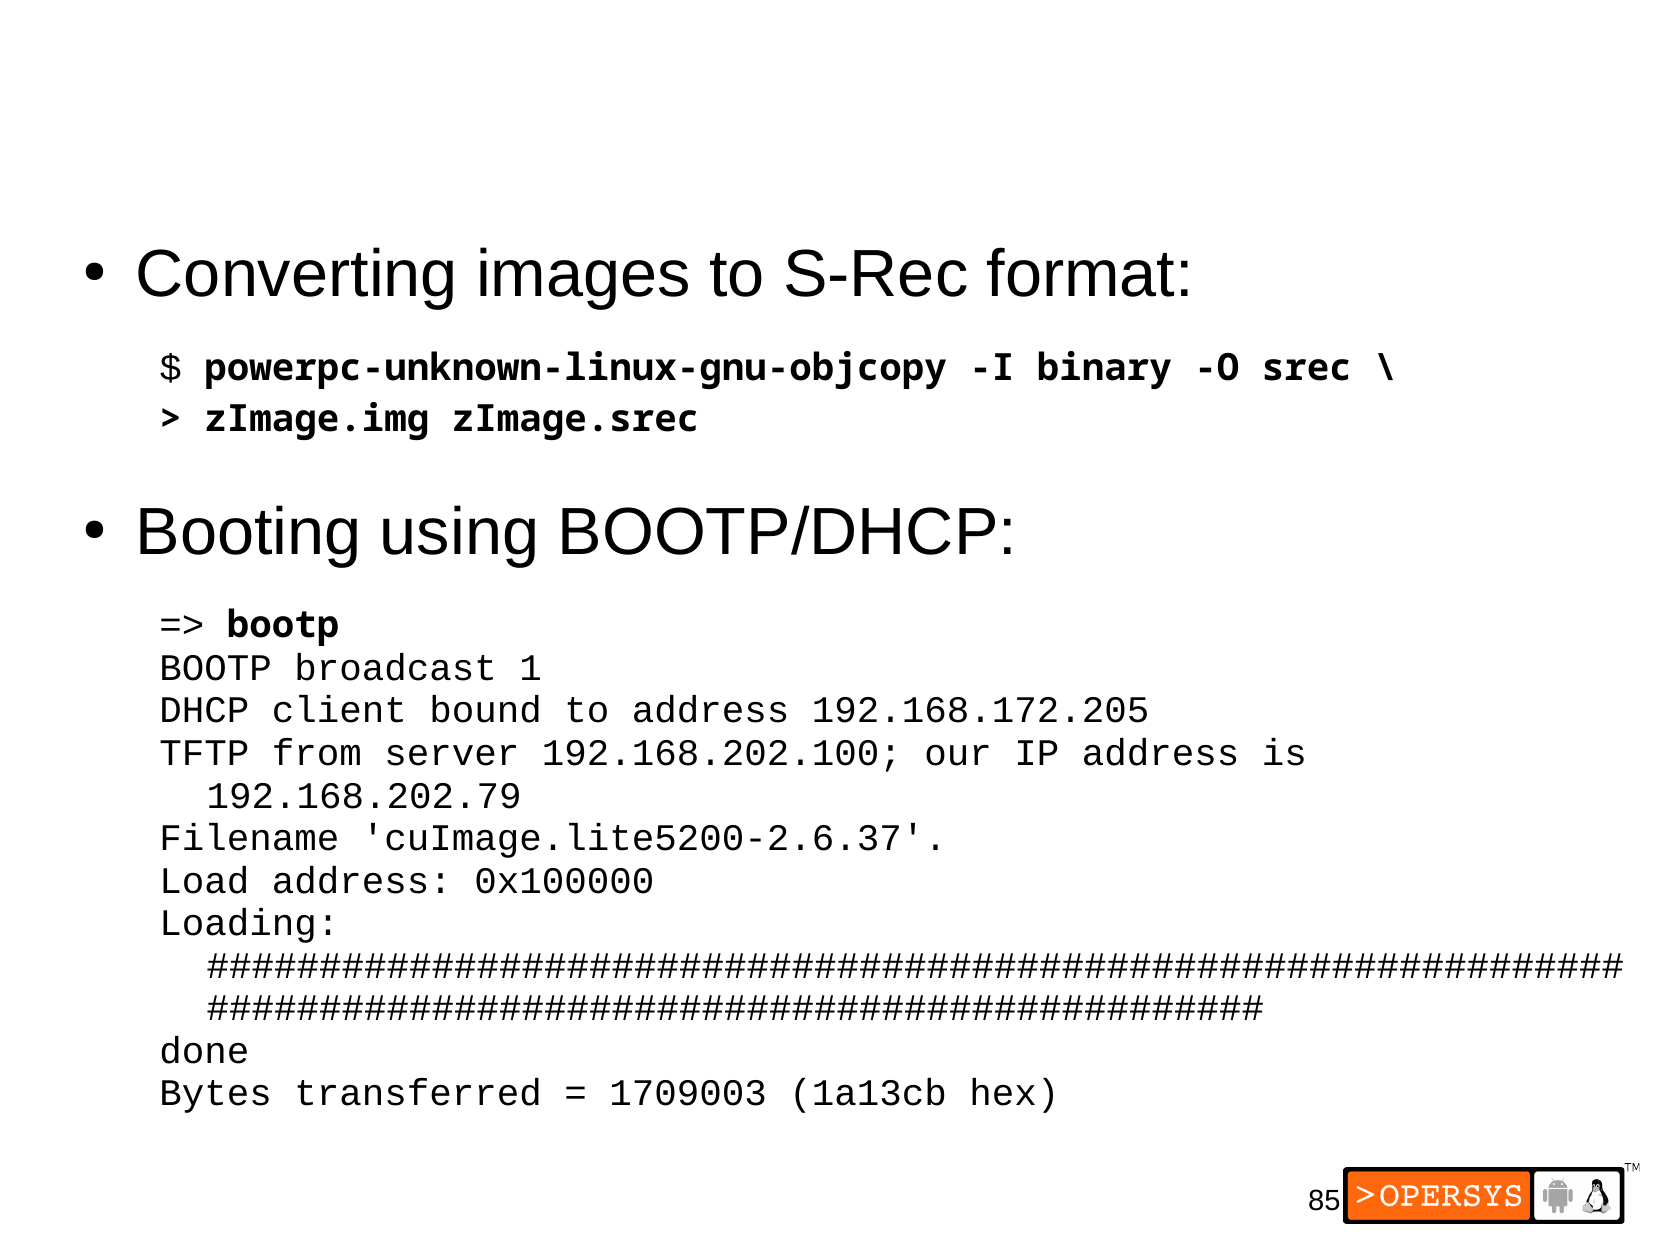

# Converting images to S-Rec format:
$ powerpc-unknown-linux-gnu-objcopy -I binary -O srec \
> zImage.img zImage.srec
Booting using BOOTP/DHCP:
=> bootp
BOOTP broadcast 1
DHCP client bound to address 192.168.172.205
TFTP from server 192.168.202.100; our IP address is 192.168.202.79
Filename 'cuImage.lite5200-2.6.37'.
Load address: 0x100000
Loading: ##############################################################################################################
done
Bytes transferred = 1709003 (1a13cb hex)